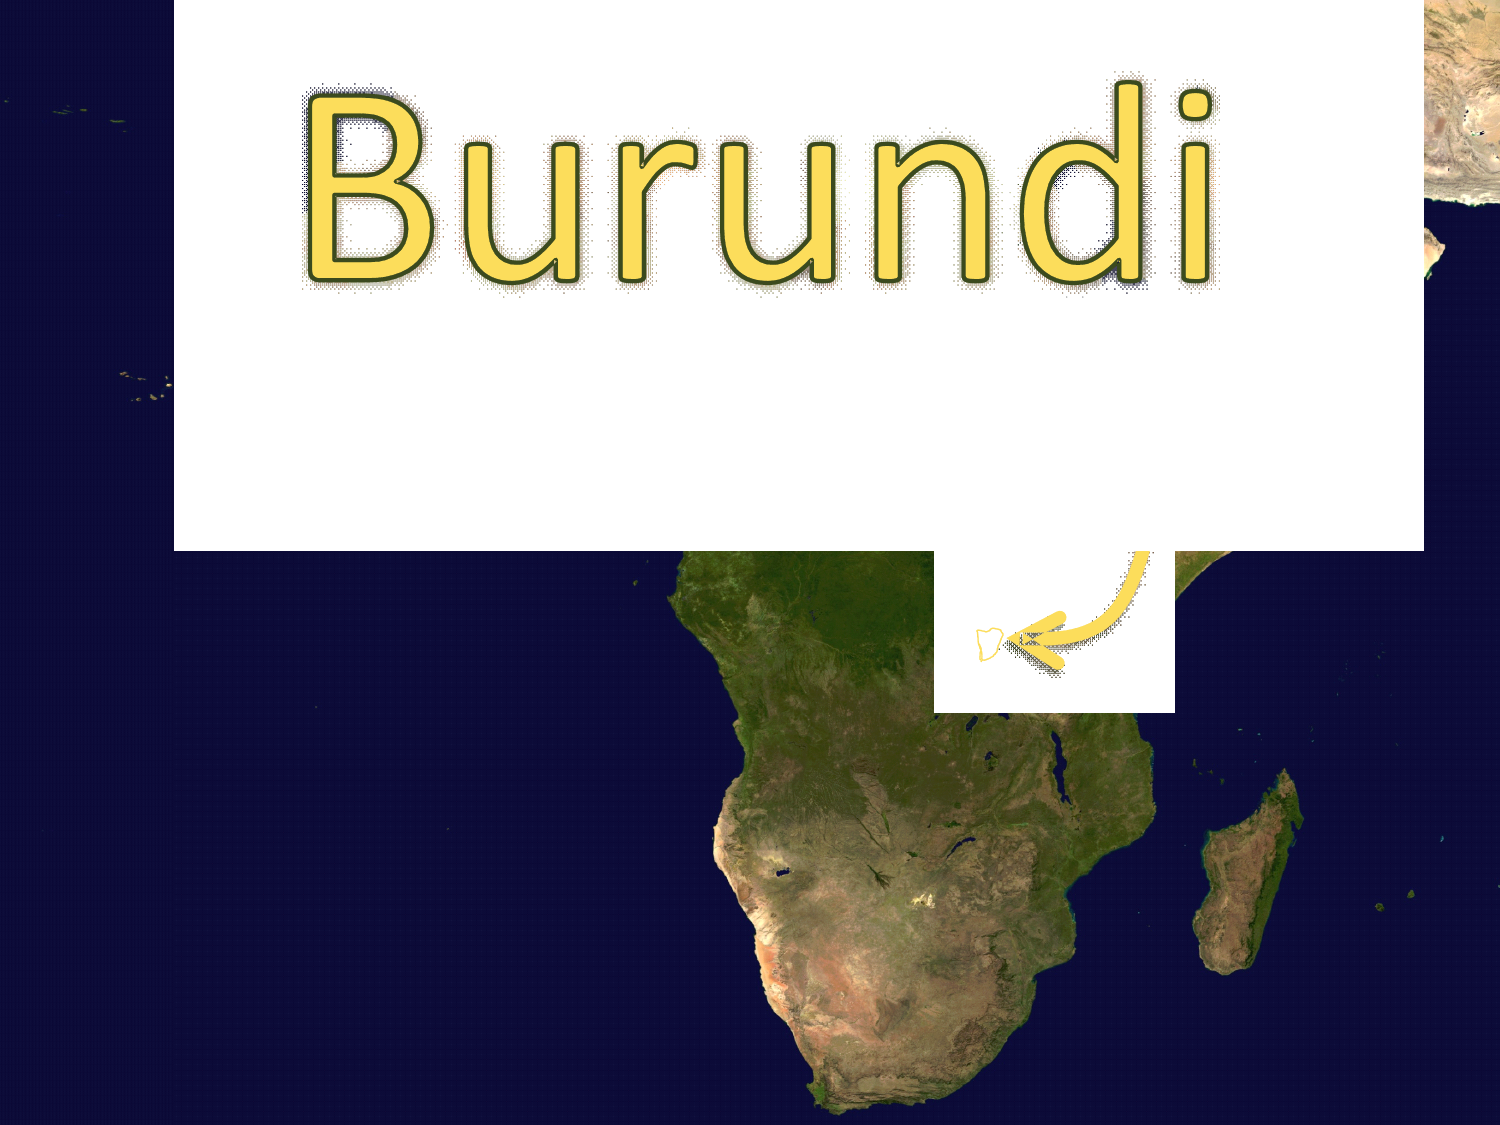

100
80
60
40
20
0
Burundi
2007
2007
Esperanza de vida (años)
Age (years)
Burundi
50 años
Población
(millones)
1
100
1000
200 $
2000 $
20 000 $
Ingresos por persona (dólares comparables al año)